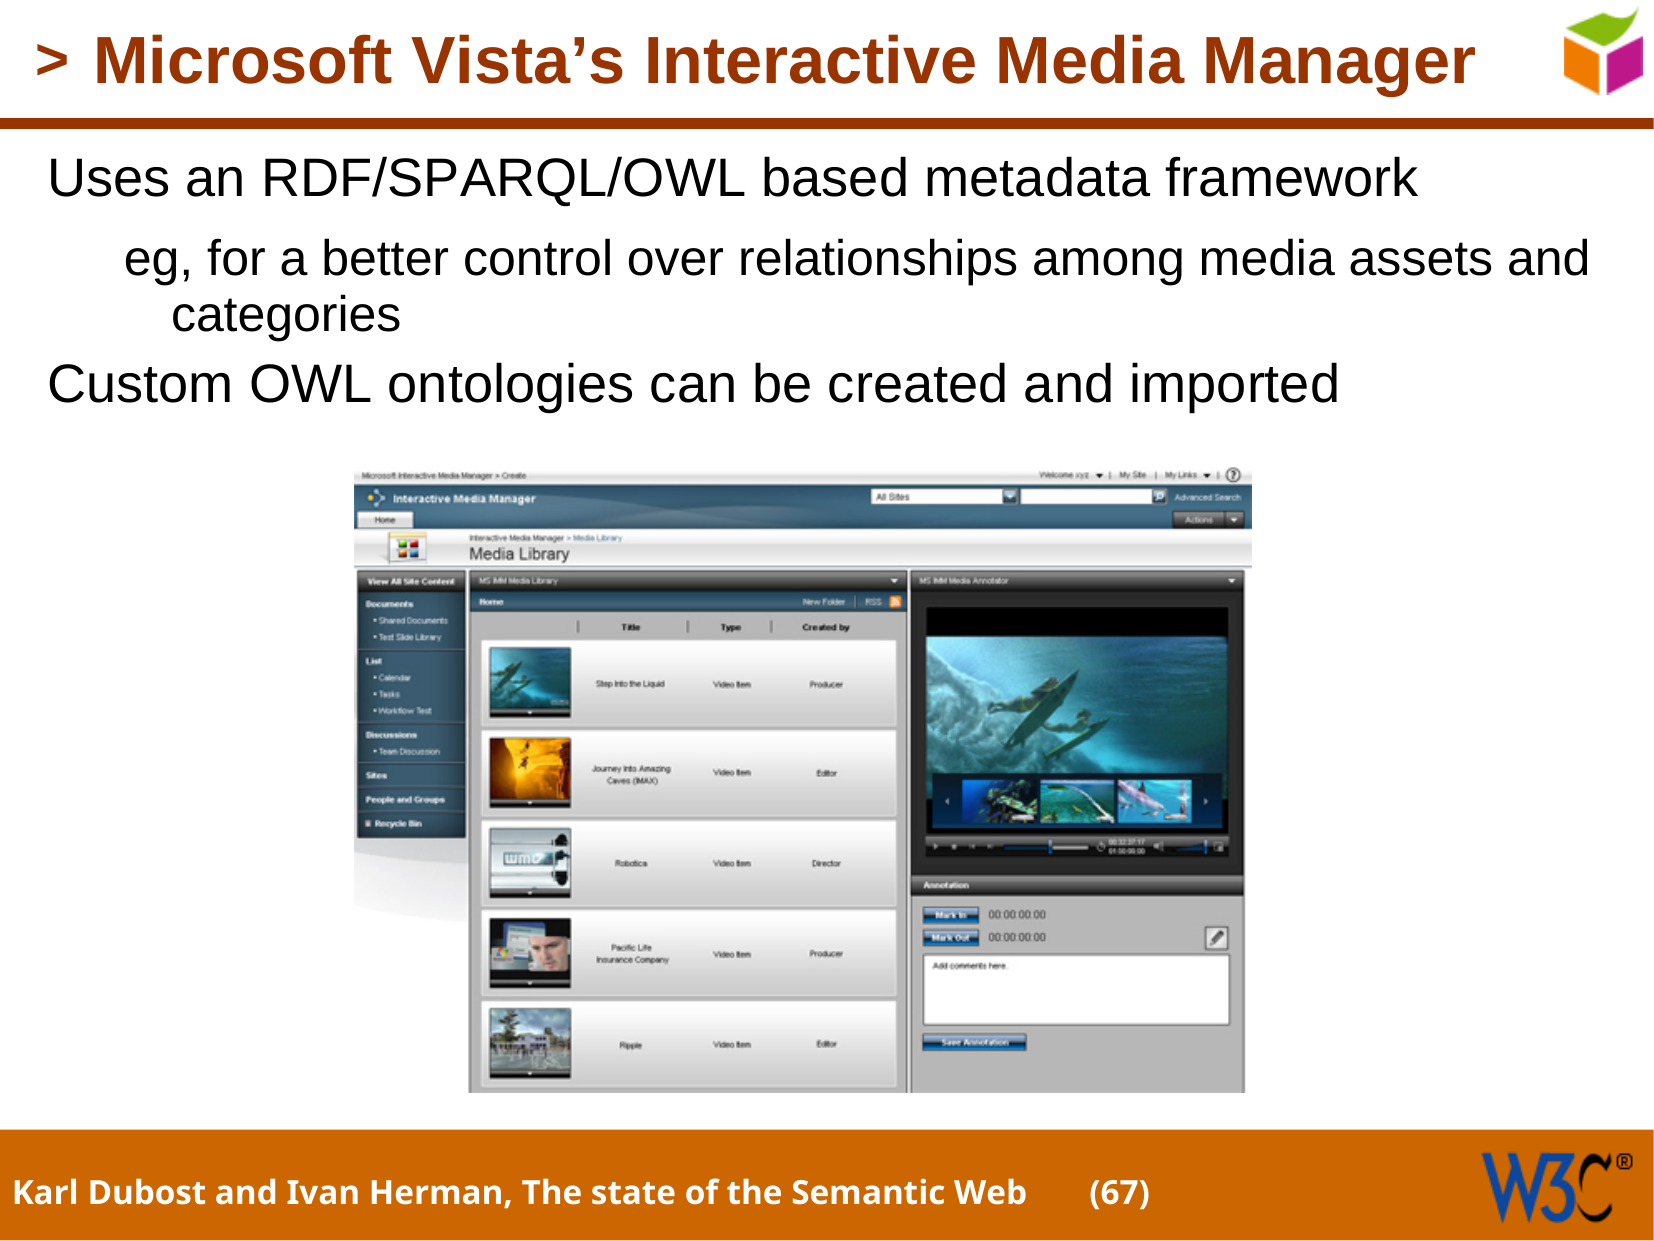

# Microsoft Vista’s Interactive Media Manager
Uses an RDF/SPARQL/OWL based metadata framework
eg, for a better control over relationships among media assets and categories
Custom OWL ontologies can be created and imported